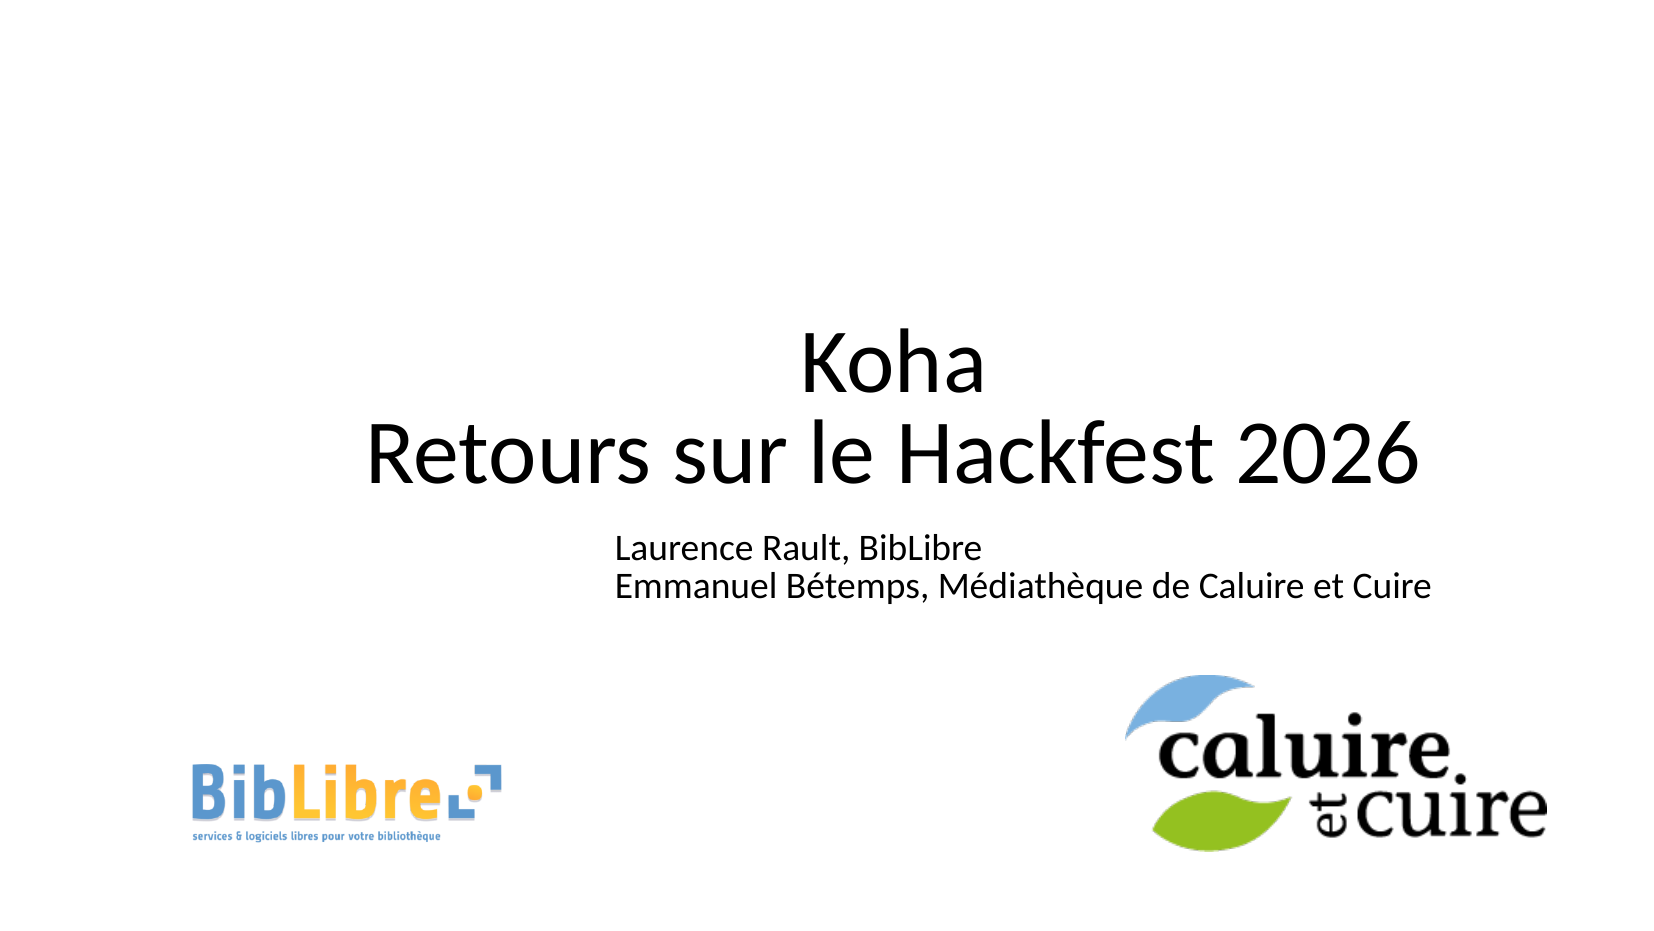

# Koha Retours sur le Hackfest 2026
Laurence Rault, BibLibre
Emmanuel Bétemps, Médiathèque de Caluire et Cuire